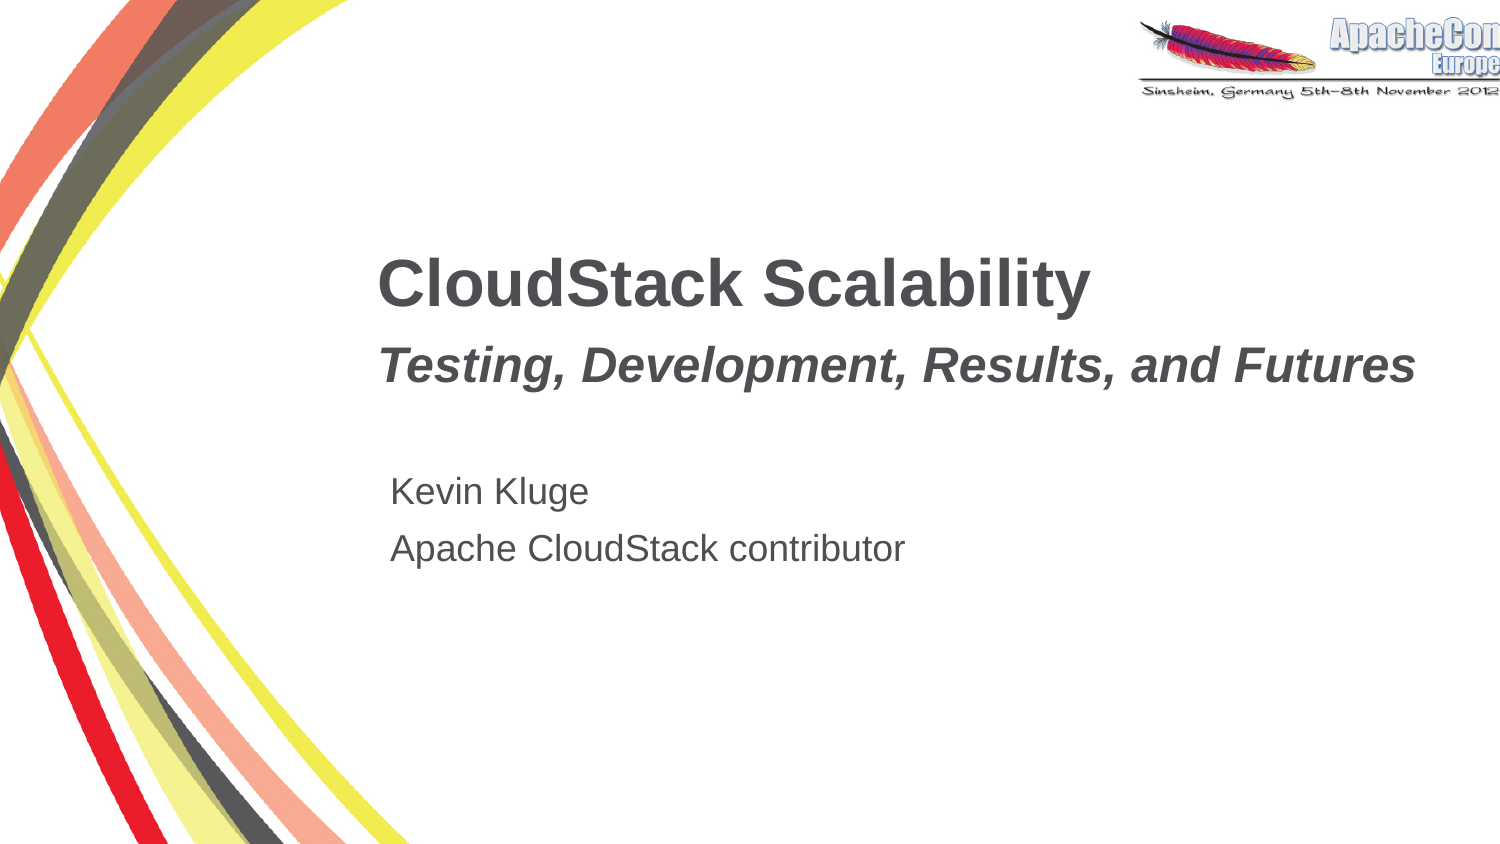

# CloudStack Scalability
Testing, Development, Results, and Futures
Kevin Kluge
Apache CloudStack contributor